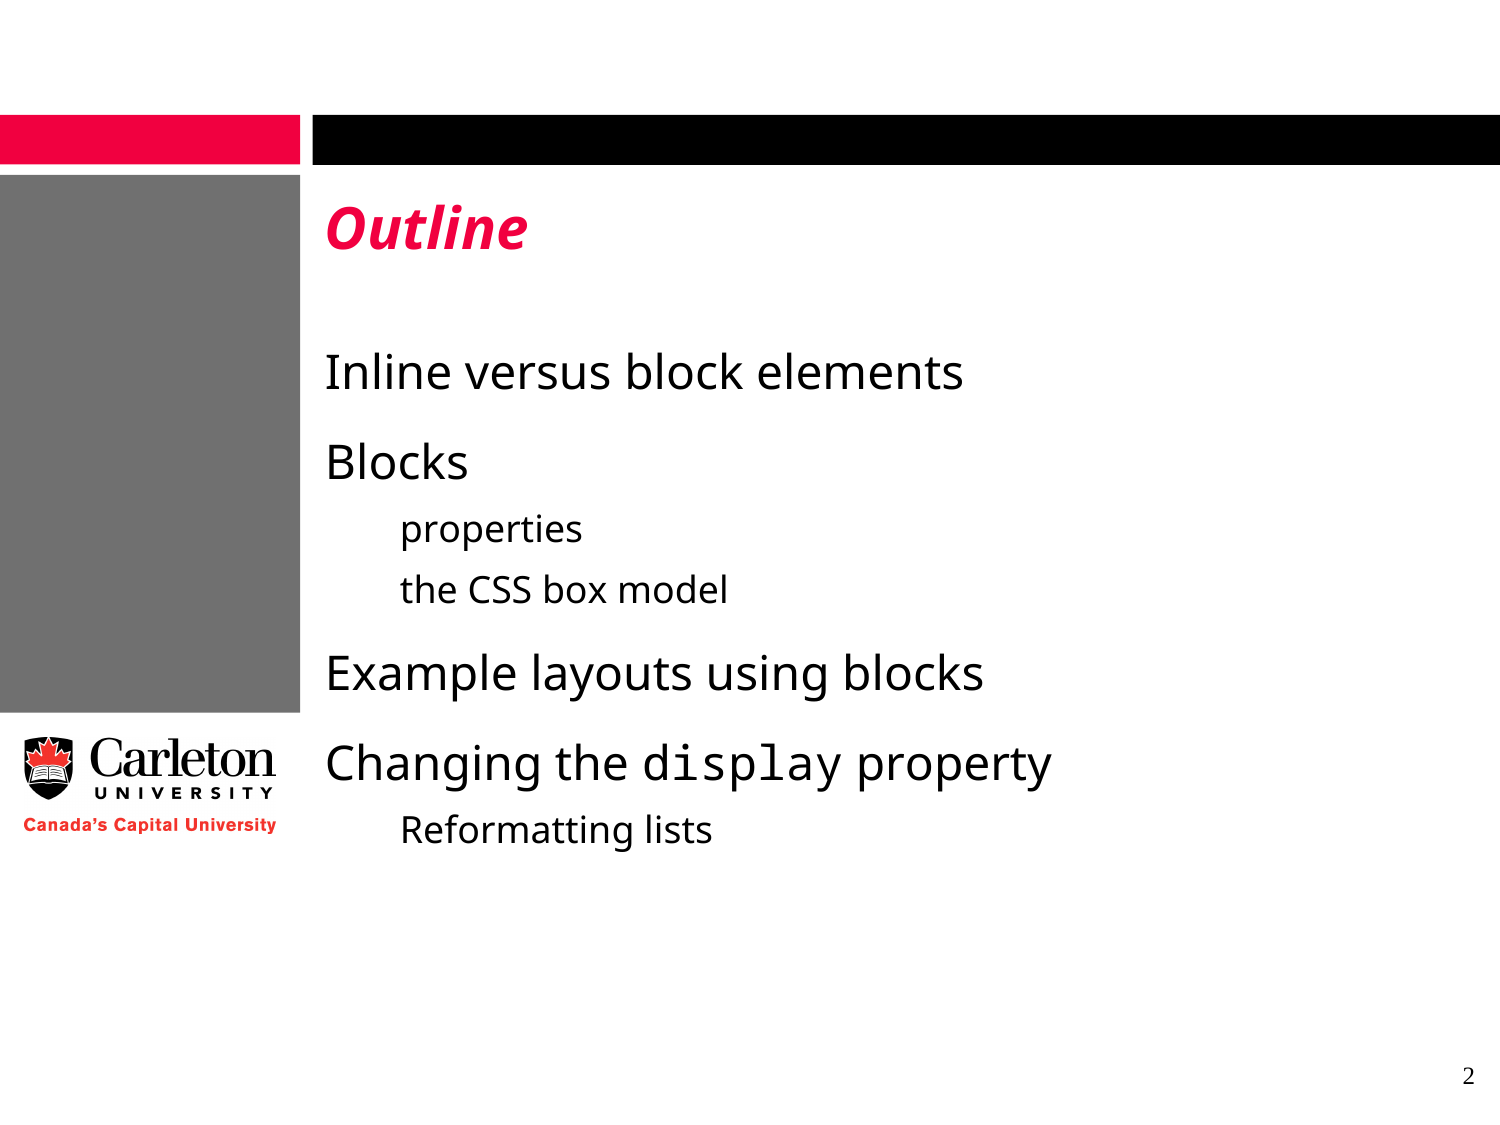

# Outline
Inline versus block elements
Blocks
properties
the CSS box model
Example layouts using blocks
Changing the display property
Reformatting lists
2